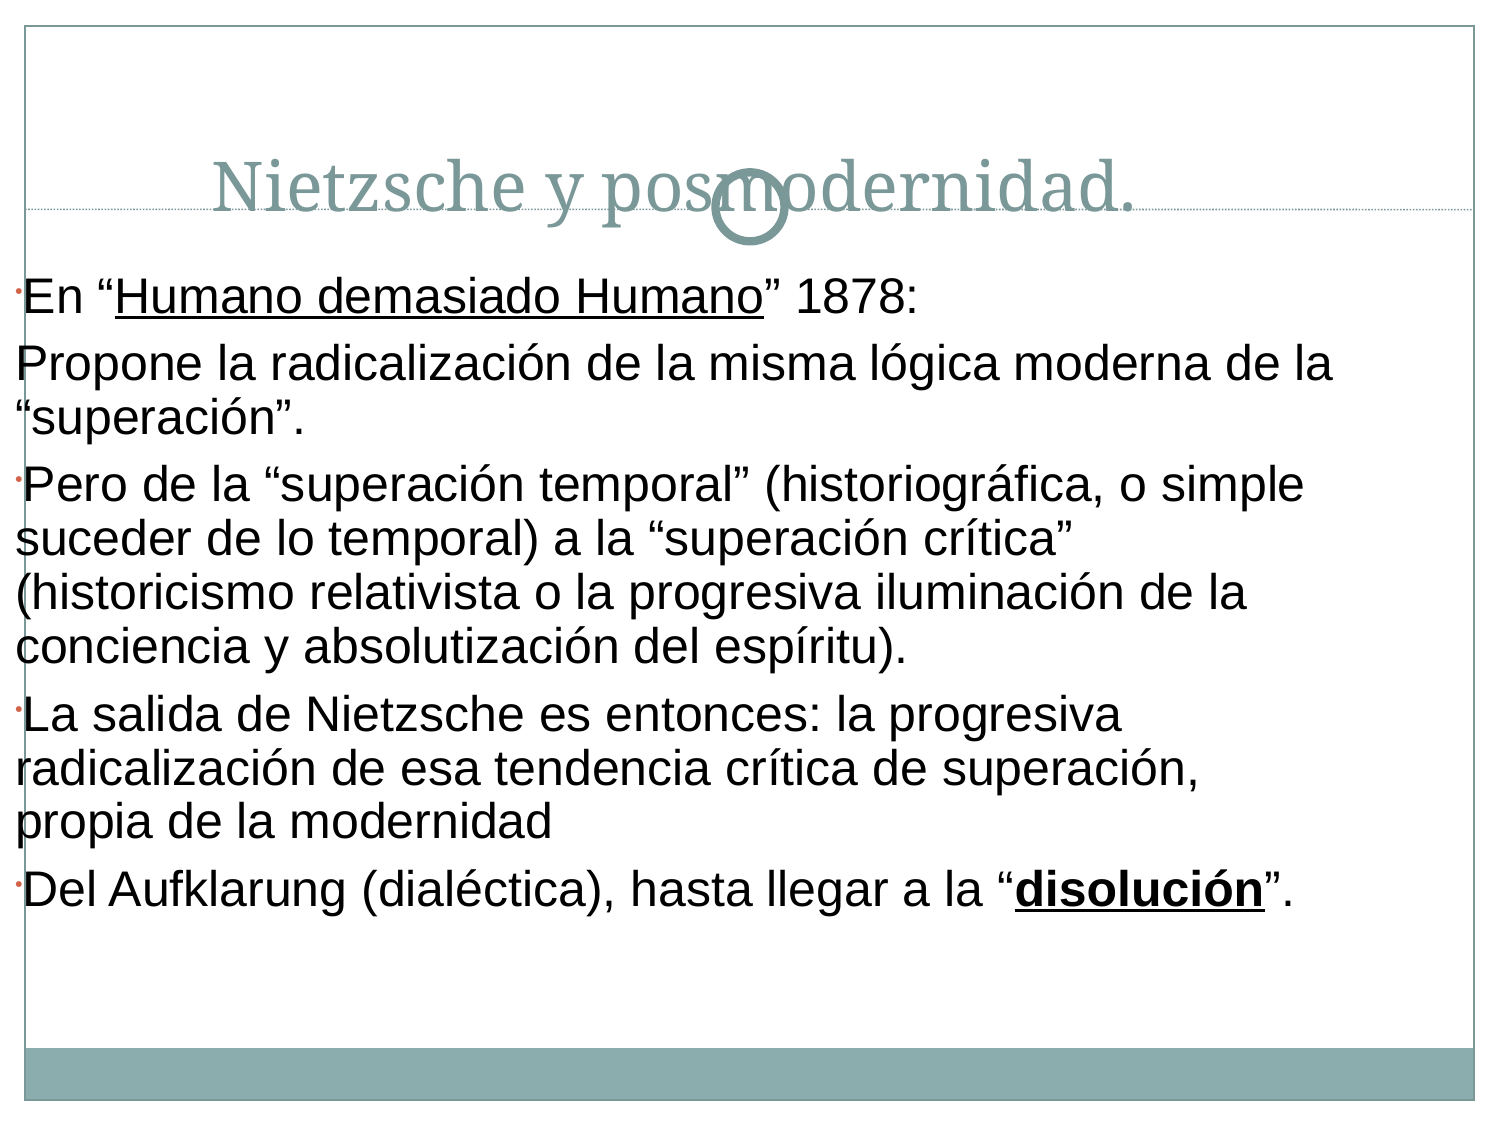

# Nietzsche y posmodernidad.
En “Humano demasiado Humano” 1878:
Propone la radicalización de la misma lógica moderna de la “superación”.
Pero de la “superación temporal” (historiográfica, o simple suceder de lo temporal) a la “superación crítica” (historicismo relativista o la progresiva iluminación de la conciencia y absolutización del espíritu).
La salida de Nietzsche es entonces: la progresiva radicalización de esa tendencia crítica de superación, propia de la modernidad
Del Aufklarung (dialéctica), hasta llegar a la “disolución”.